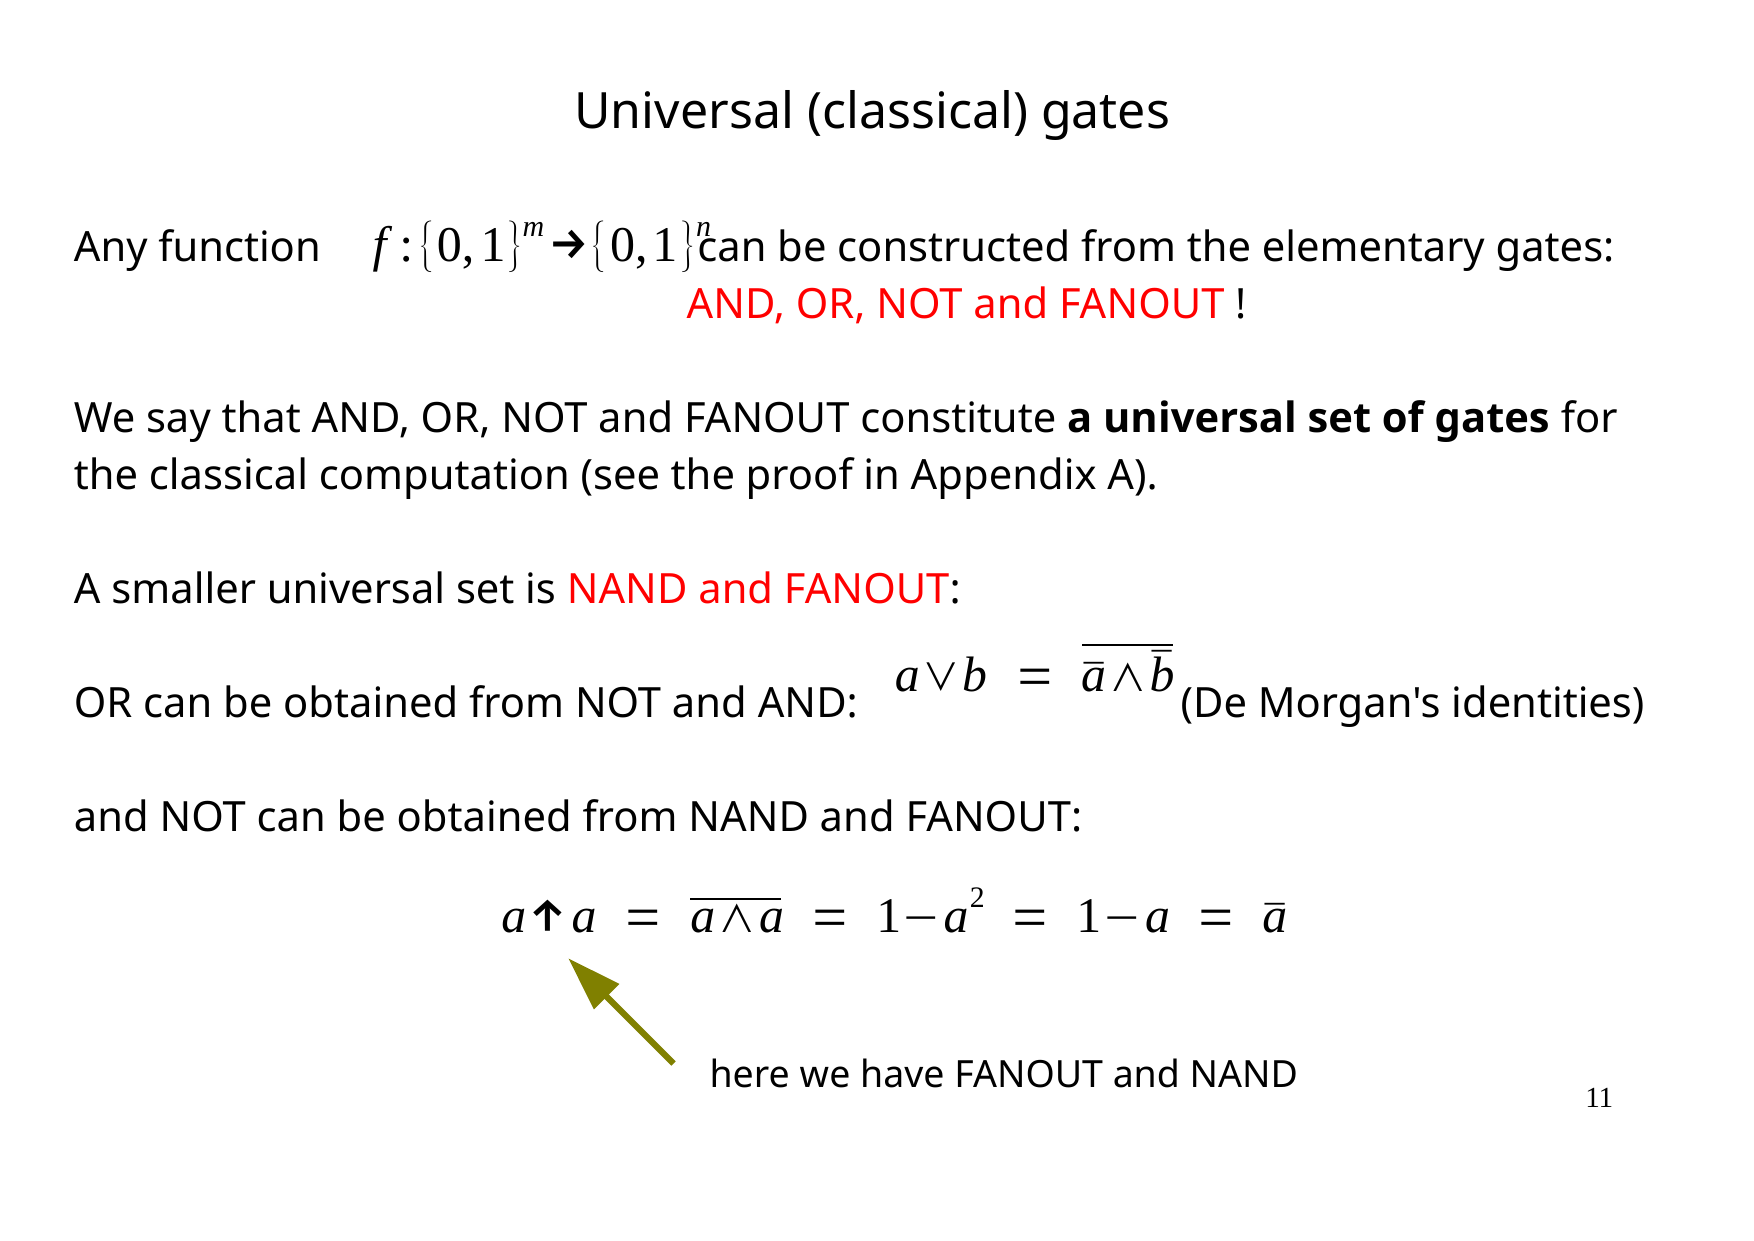

Universal (classical) gates
Any function can be constructed from the elementary gates:
 AND, OR, NOT and FANOUT !
We say that AND, OR, NOT and FANOUT constitute a universal set of gates for
the classical computation (see the proof in Appendix A).
A smaller universal set is NAND and FANOUT:
OR can be obtained from NOT and AND: (De Morgan's identities)
and NOT can be obtained from NAND and FANOUT:
here we have FANOUT and NAND
11